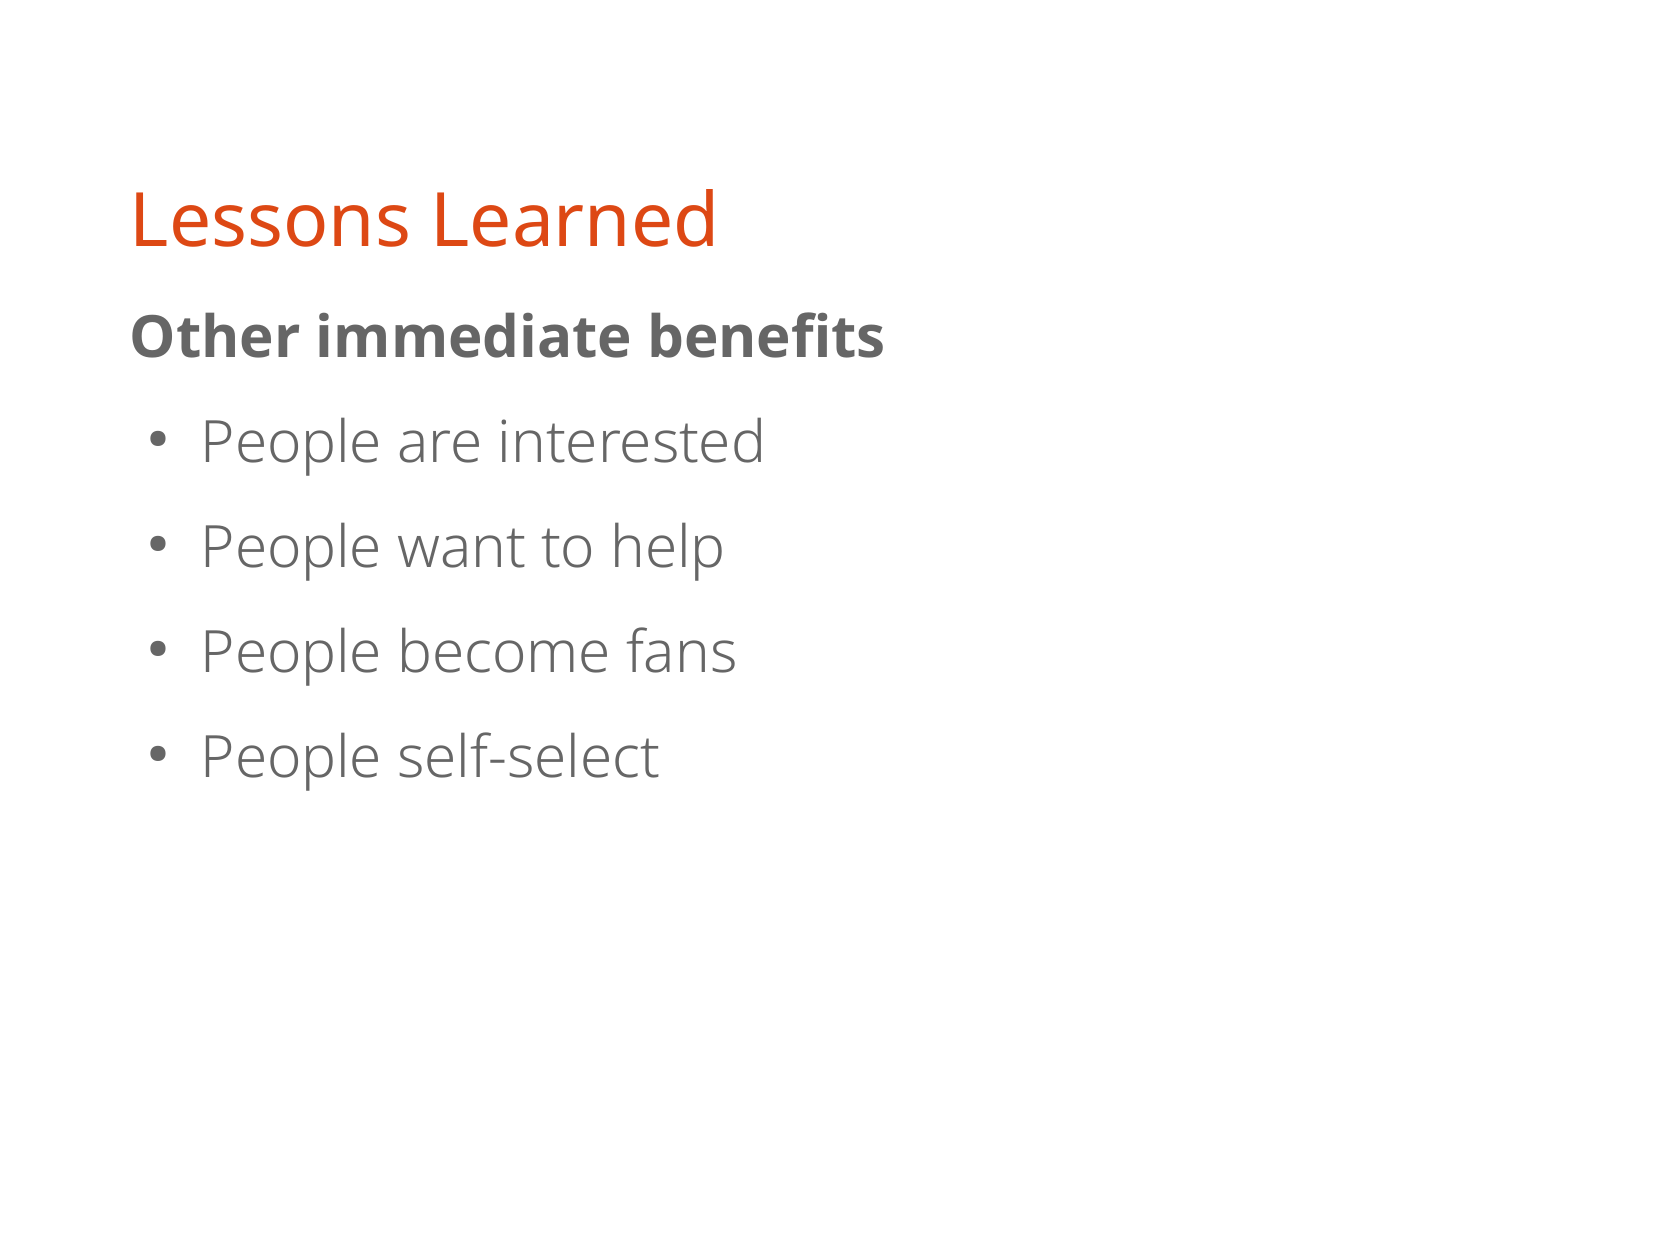

# Lessons Learned
Other immediate benefits
People are interested
People want to help
People become fans
People self-select